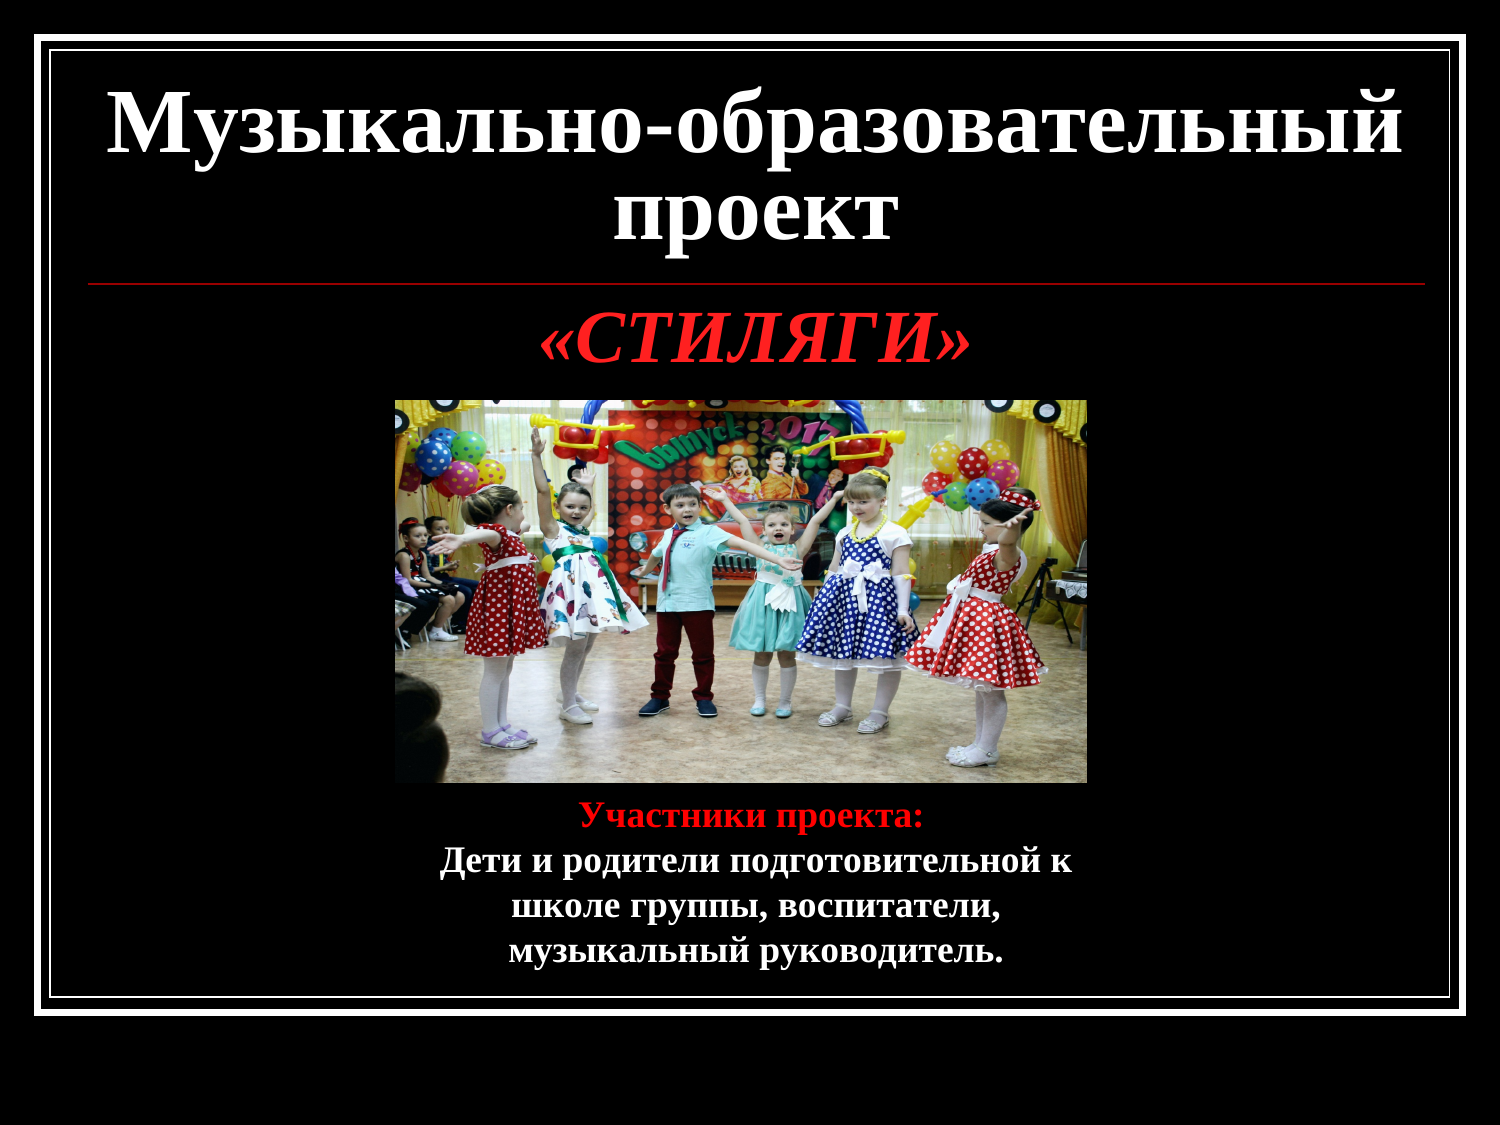

# Музыкально-образовательный проект
«СТИЛЯГИ»
Участники проекта:
Дети и родители подготовительной к школе группы, воспитатели, музыкальный руководитель.